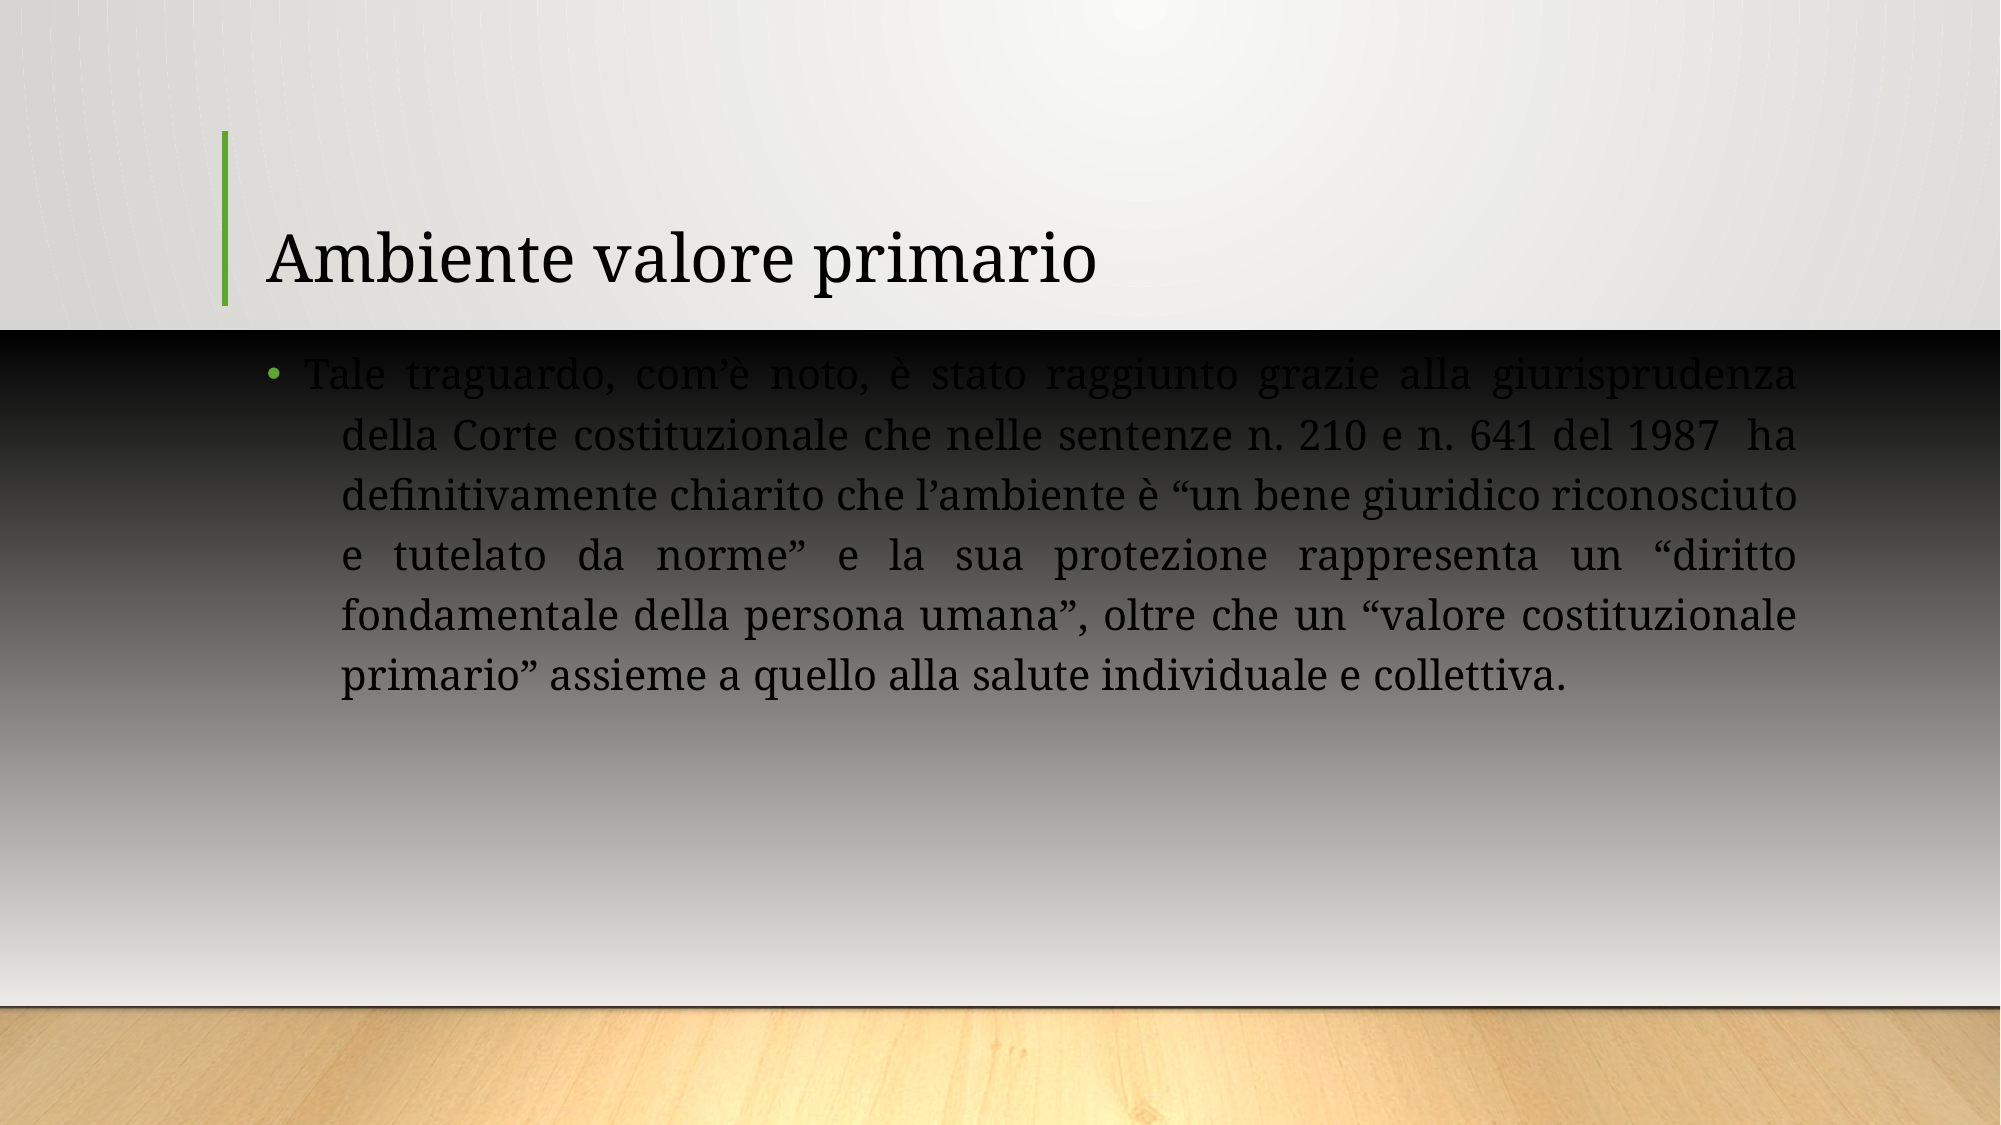

# Ambiente valore primario
Tale traguardo, com’è noto, è stato raggiunto grazie alla giurisprudenza della Corte costituzionale che nelle sentenze n. 210 e n. 641 del 1987 ha definitivamente chiarito che l’ambiente è “un bene giuridico riconosciuto e tutelato da norme” e la sua protezione rappresenta un “diritto fondamentale della persona umana”, oltre che un “valore costituzionale primario” assieme a quello alla salute individuale e collettiva.